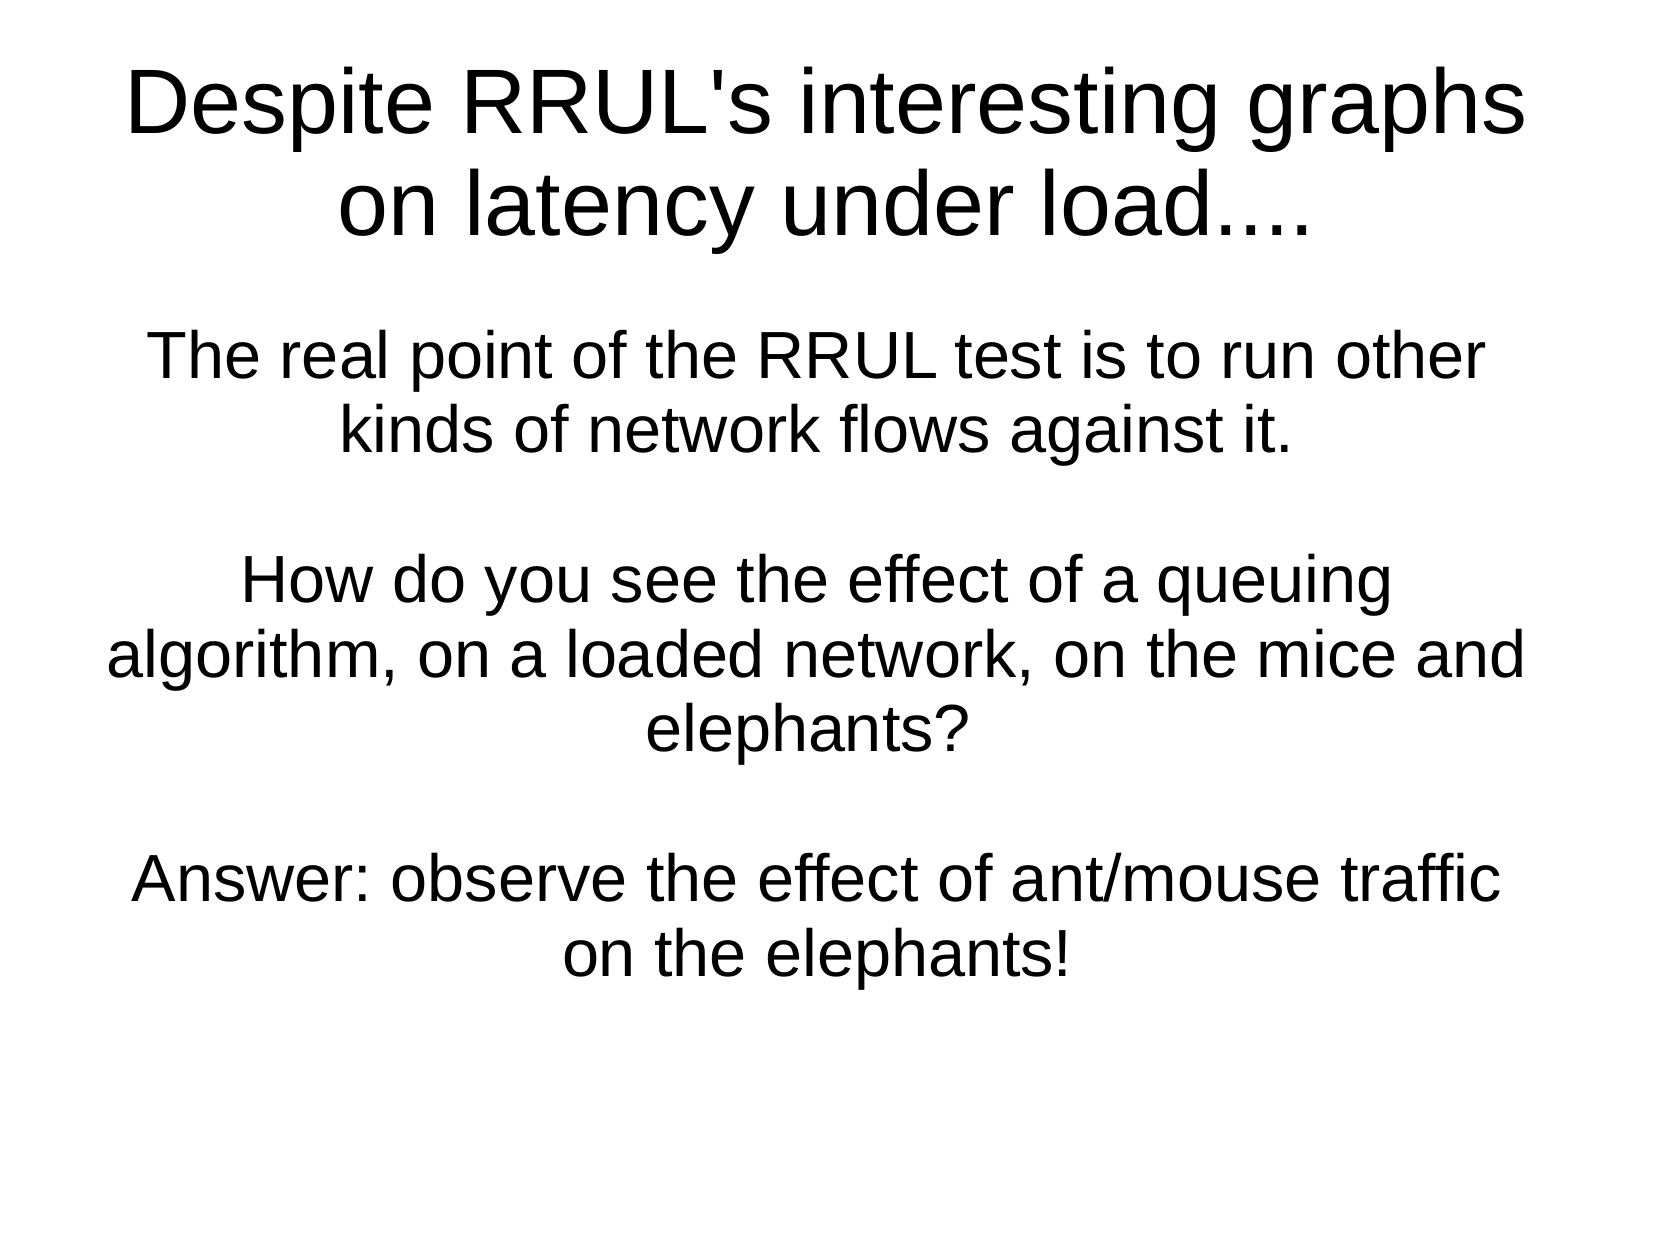

# Despite RRUL's interesting graphs on latency under load....
The real point of the RRUL test is to run other kinds of network flows against it.
How do you see the effect of a queuing algorithm, on a loaded network, on the mice and elephants?
Answer: observe the effect of ant/mouse traffic on the elephants!